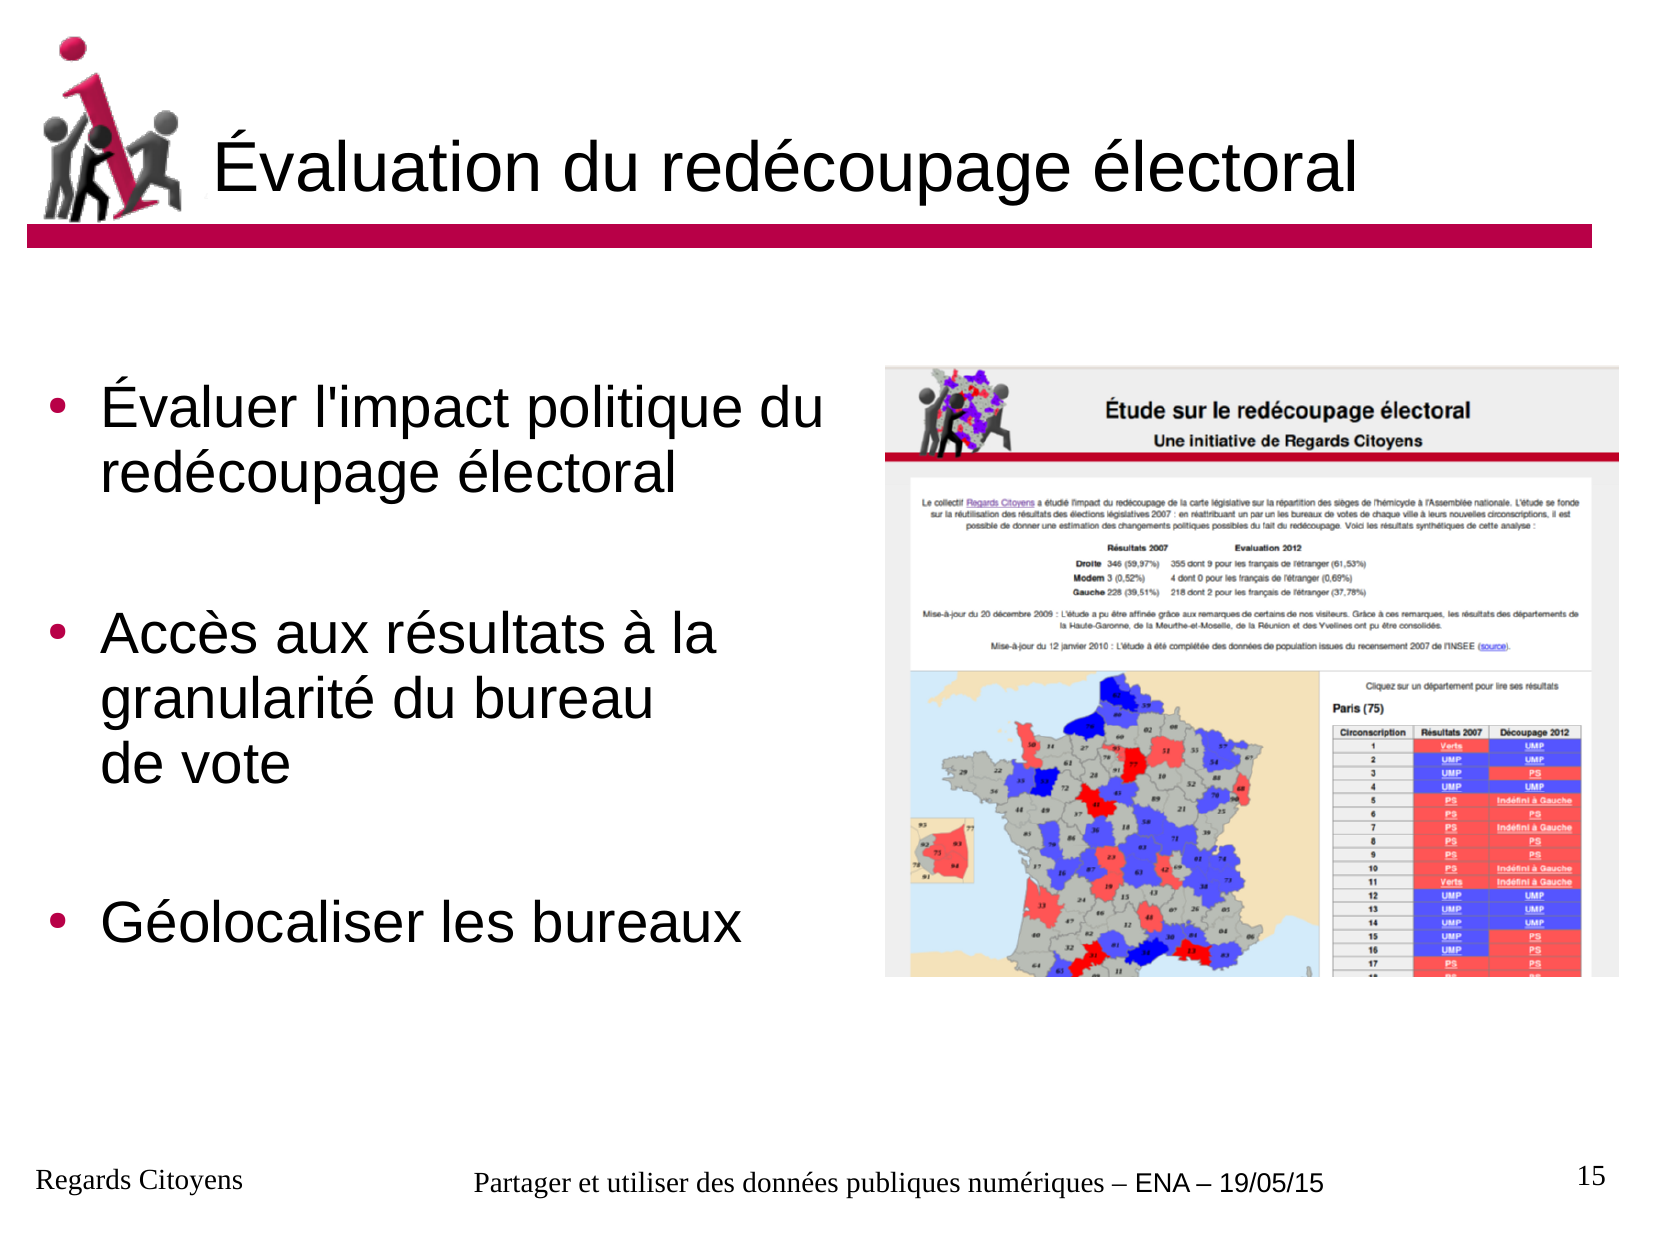

Évaluation du redécoupage électoral
# Évaluer l'impact politique du redécoupage électoral
Accès aux résultats à la granularité du bureau
de vote
Géolocaliser les bureaux
15